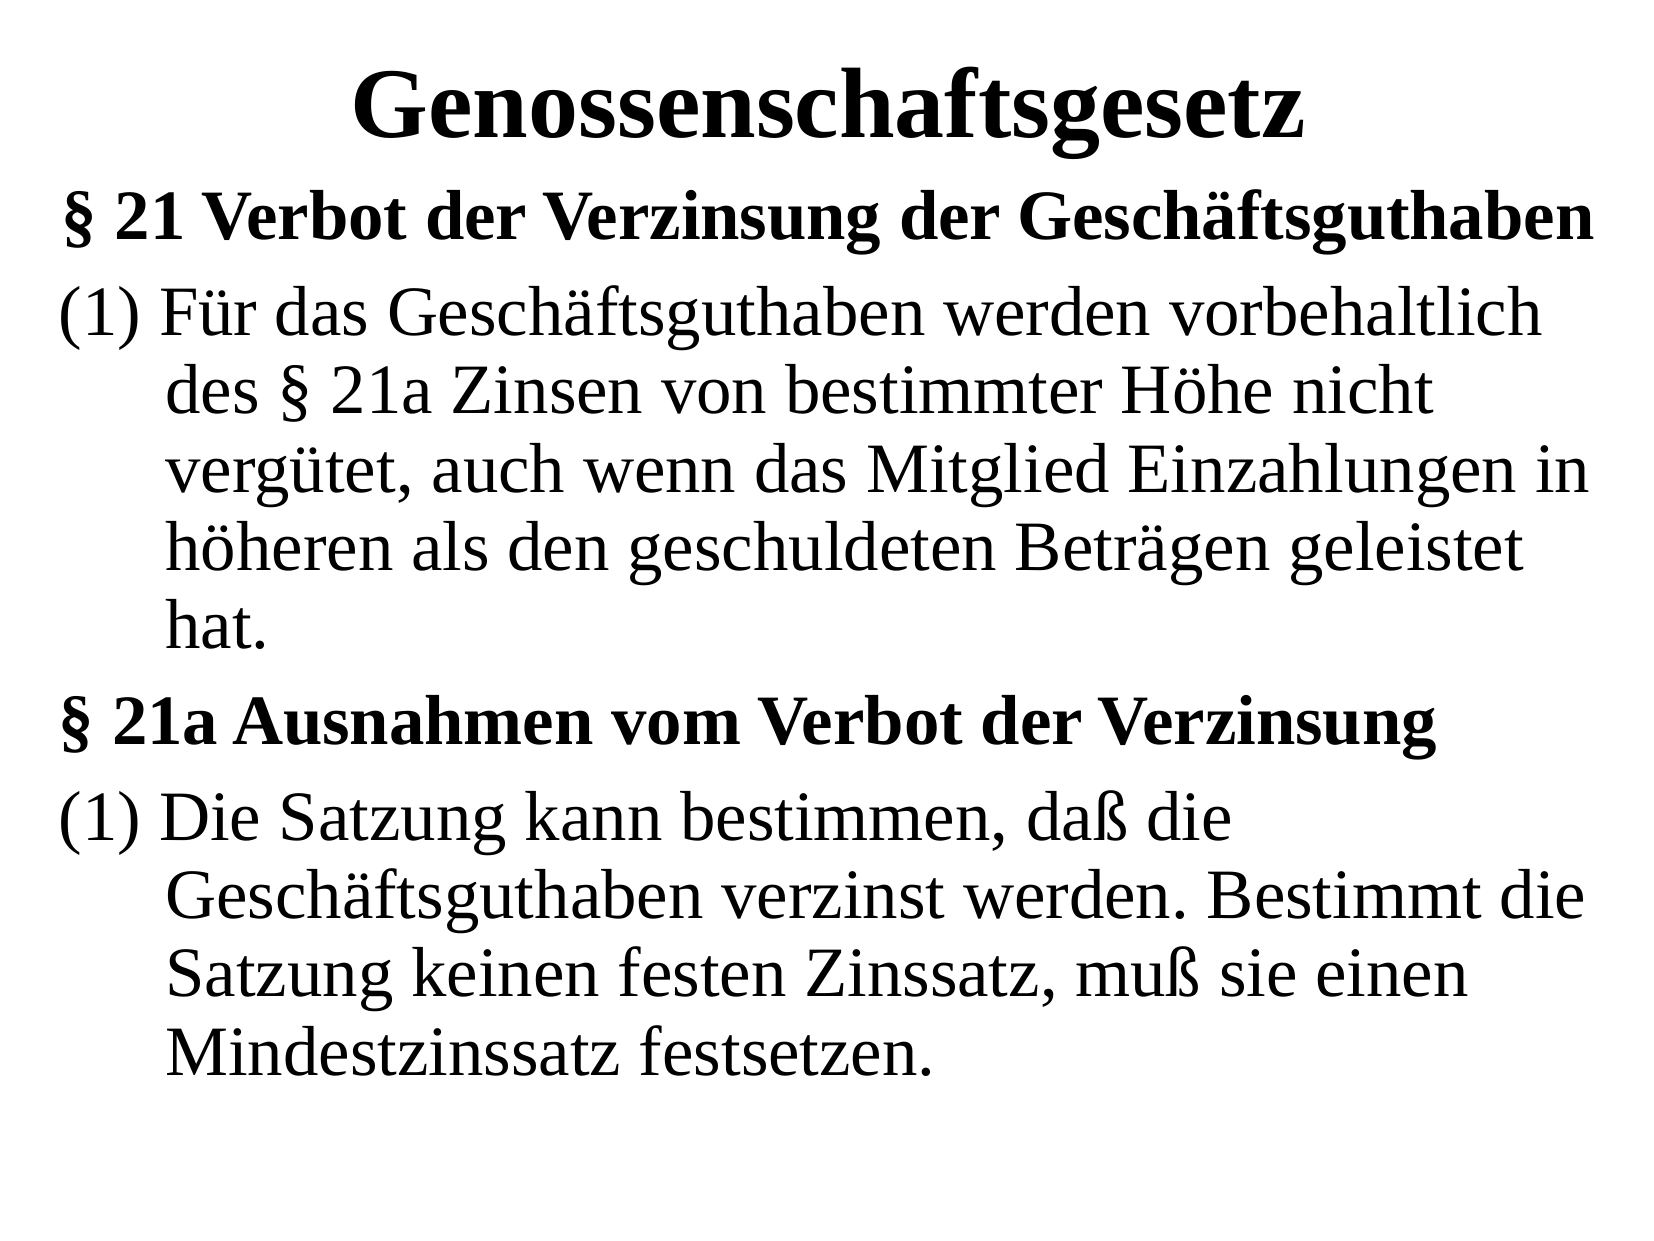

Genossenschaftsgesetz
§ 21 Verbot der Verzinsung der Geschäftsguthaben
(1) Für das Geschäftsguthaben werden vorbehaltlich des § 21a Zinsen von bestimmter Höhe nicht vergütet, auch wenn das Mitglied Einzahlungen in höheren als den geschuldeten Beträgen geleistet hat.
§ 21a Ausnahmen vom Verbot der Verzinsung
(1) Die Satzung kann bestimmen, daß die Geschäftsguthaben verzinst werden. Bestimmt die Satzung keinen festen Zinssatz, muß sie einen Mindestzinssatz festsetzen.